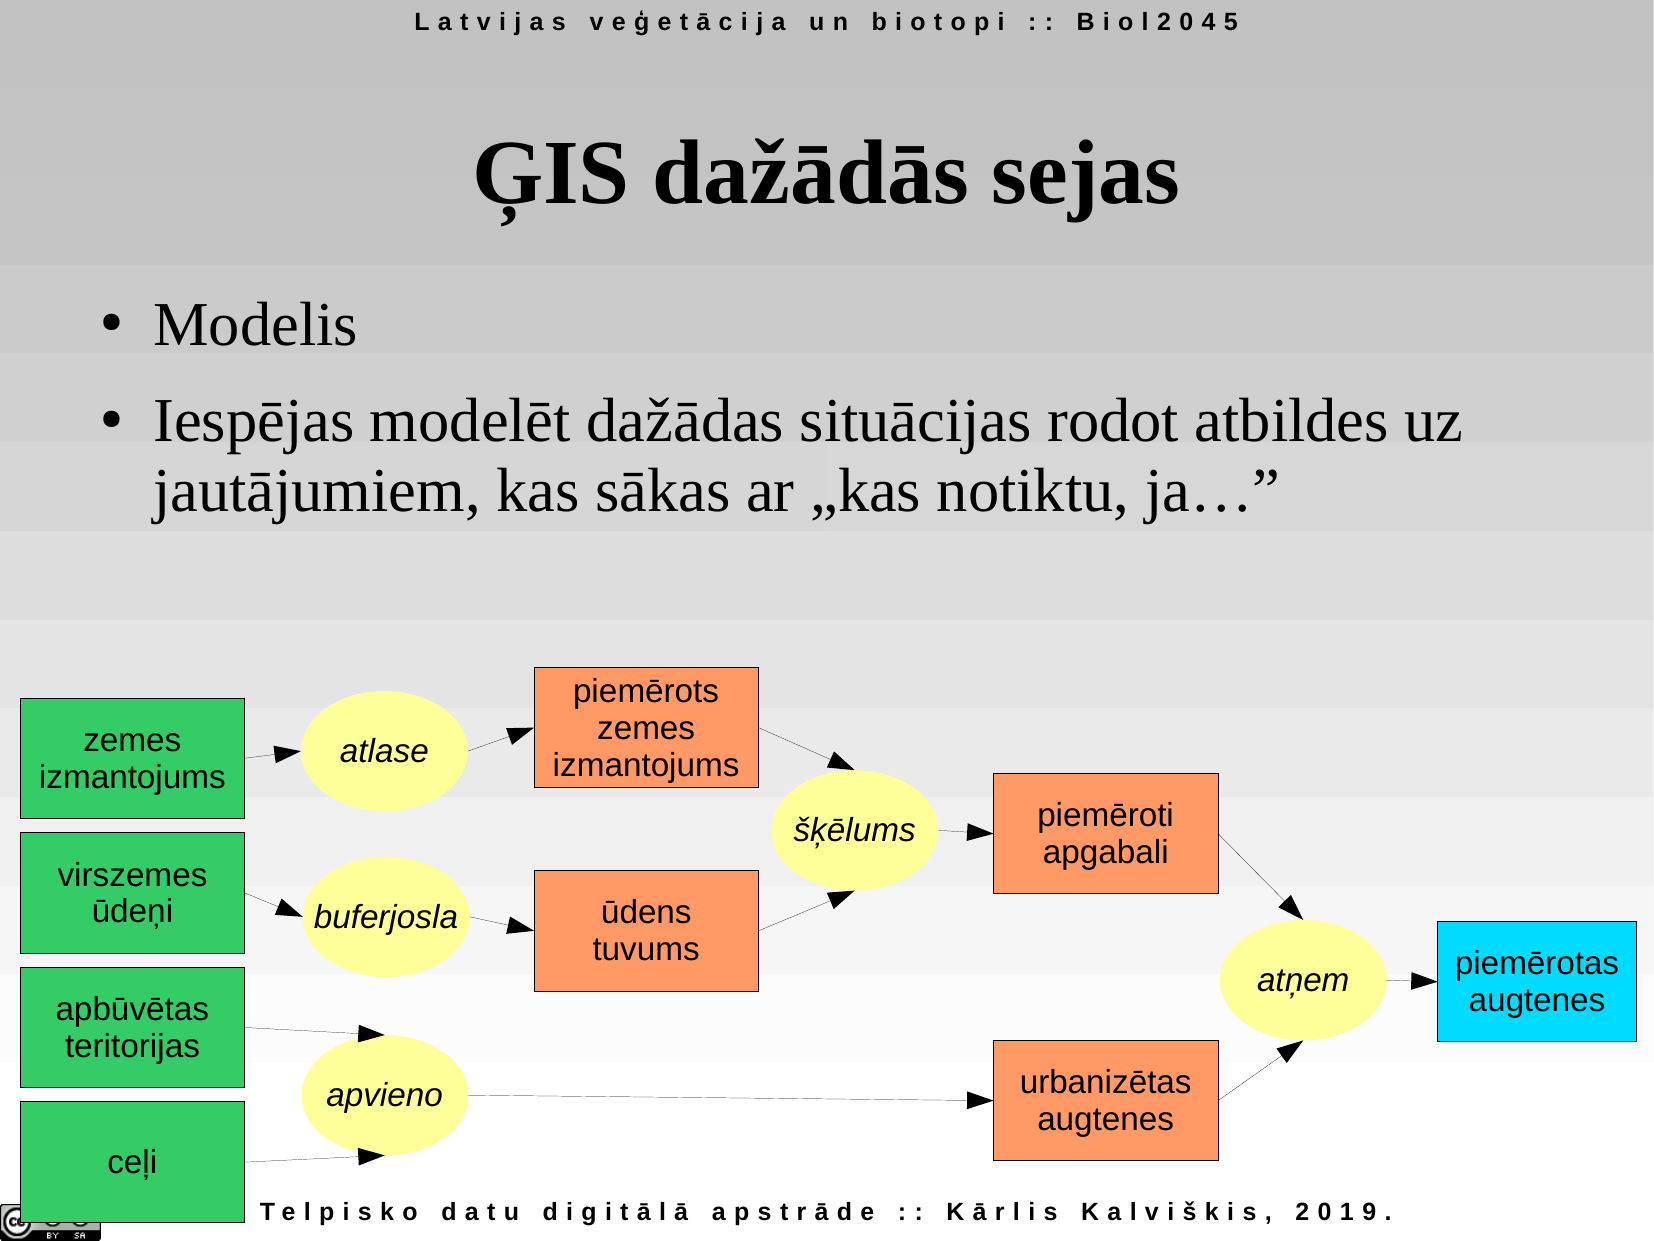

# ĢIS dažādās sejas
Modelis
Iespējas modelēt dažādas situācijas rodot atbildes uz jautājumiem, kas sākas ar „kas notiktu, ja…”
piemērots
zemes
izmantojums
atlase
zemes
izmantojums
šķēlums
piemēroti
apgabali
virszemes
ūdeņi
buferjosla
ūdens
tuvums
atņem
piemērotas
augtenes
apbūvētas
teritorijas
apvieno
urbanizētas
augtenes
ceļi